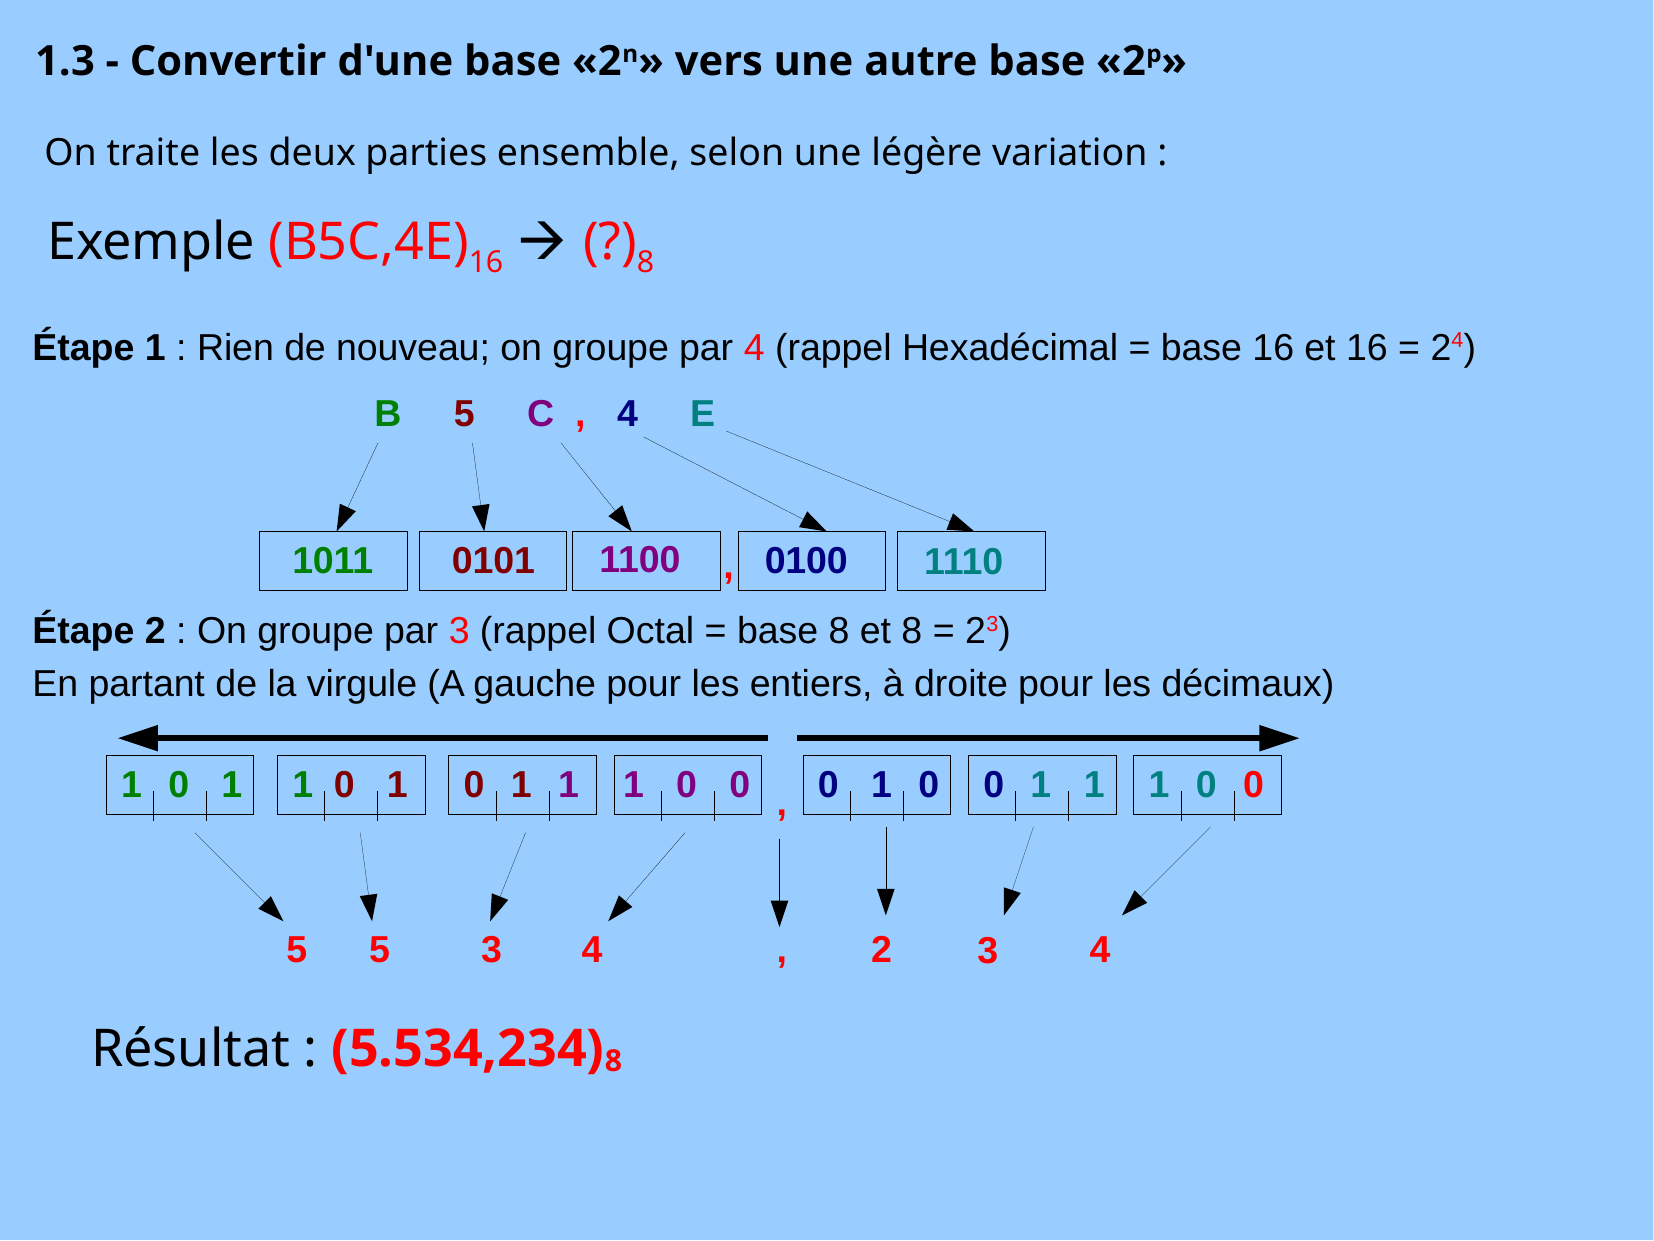

1.3 - Convertir d'une base «2n» vers une autre base «2p»
On traite les deux parties ensemble, selon une légère variation :
Exemple (B5C,4E)16  (?)8
Étape 1 : Rien de nouveau; on groupe par 4 (rappel Hexadécimal = base 16 et 16 = 24)
 B 5 C , 4 E
1100
1011
0101
0100
1110
,
Étape 2 : On groupe par 3 (rappel Octal = base 8 et 8 = 23)
En partant de la virgule (A gauche pour les entiers, à droite pour les décimaux)
0
1
1
0
0
1
1
0
0
0
1
0
1
0
1
0
1
1
1
0
1
,
5
5
3
4
,
2
4
3
Résultat : (5.534,234)8